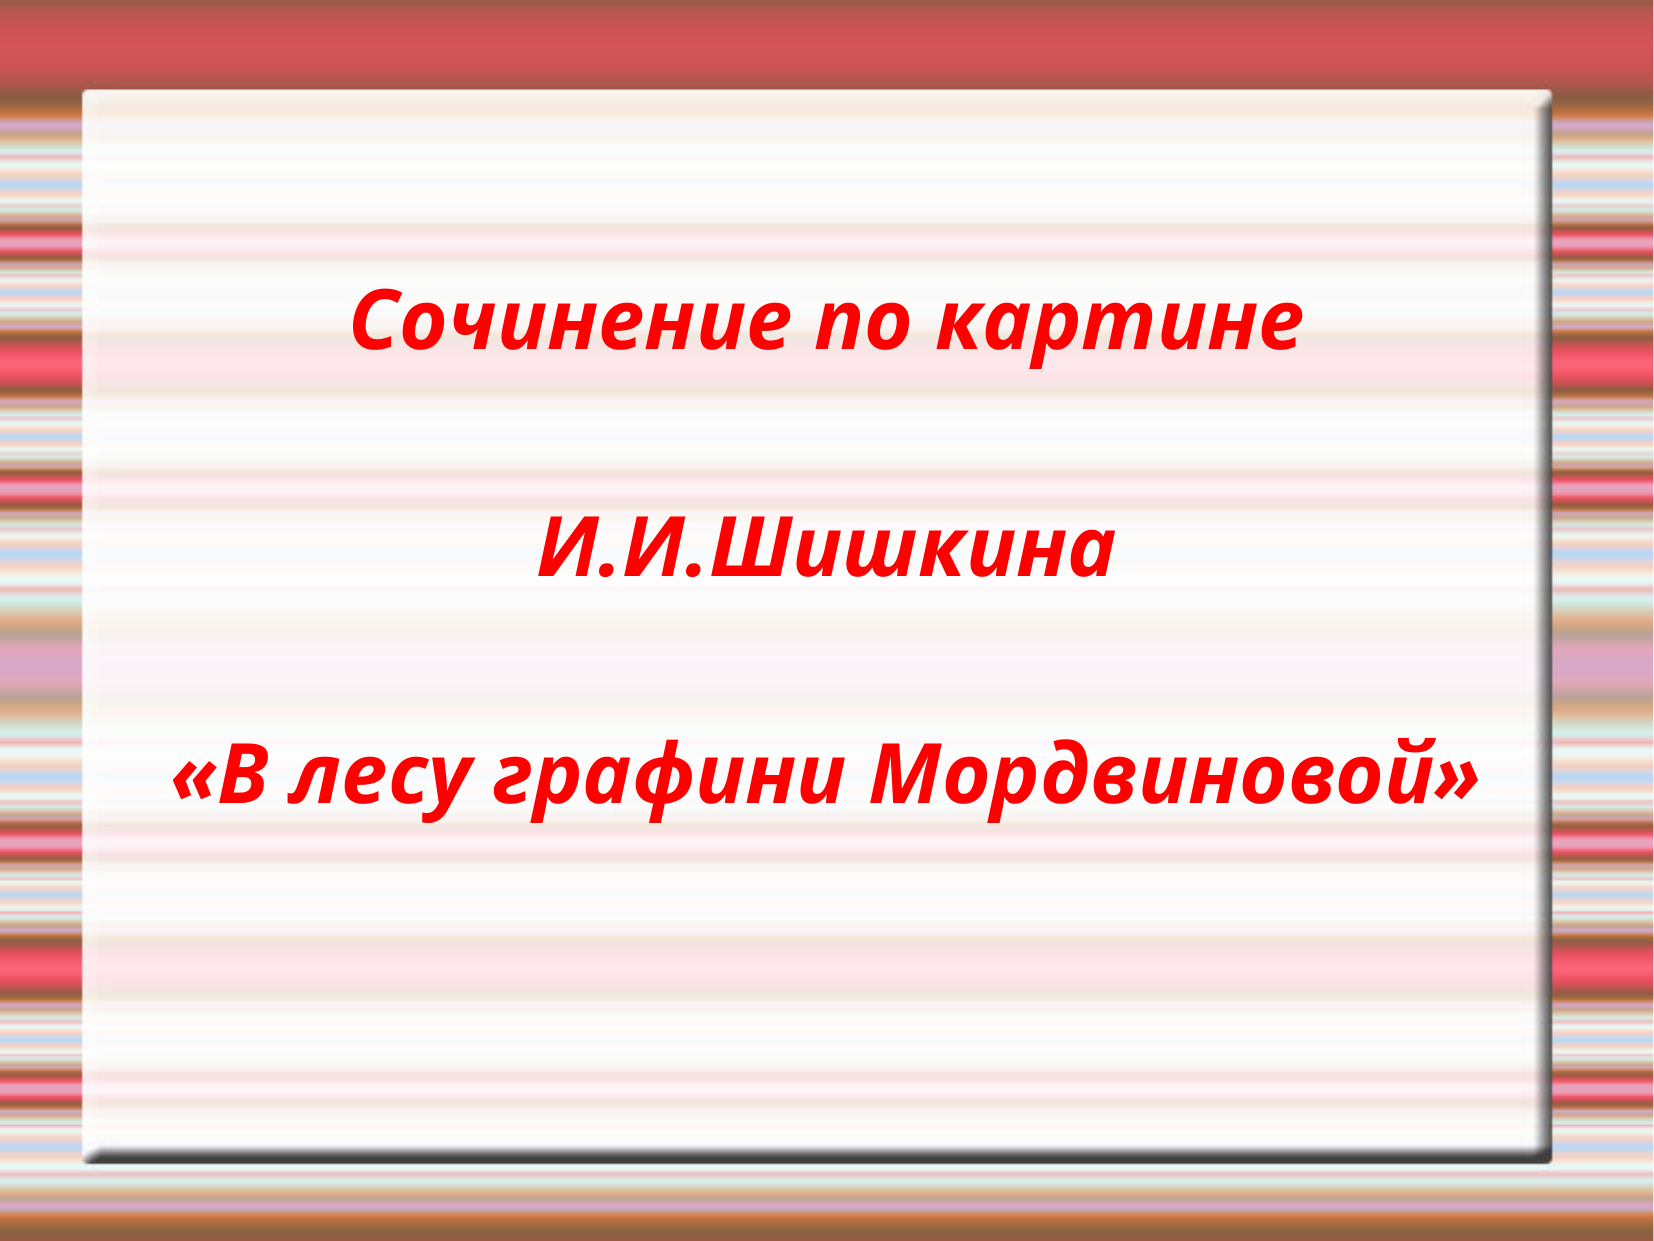

# Сочинение по картине И.И.Шишкина «В лесу графини Мордвиновой»